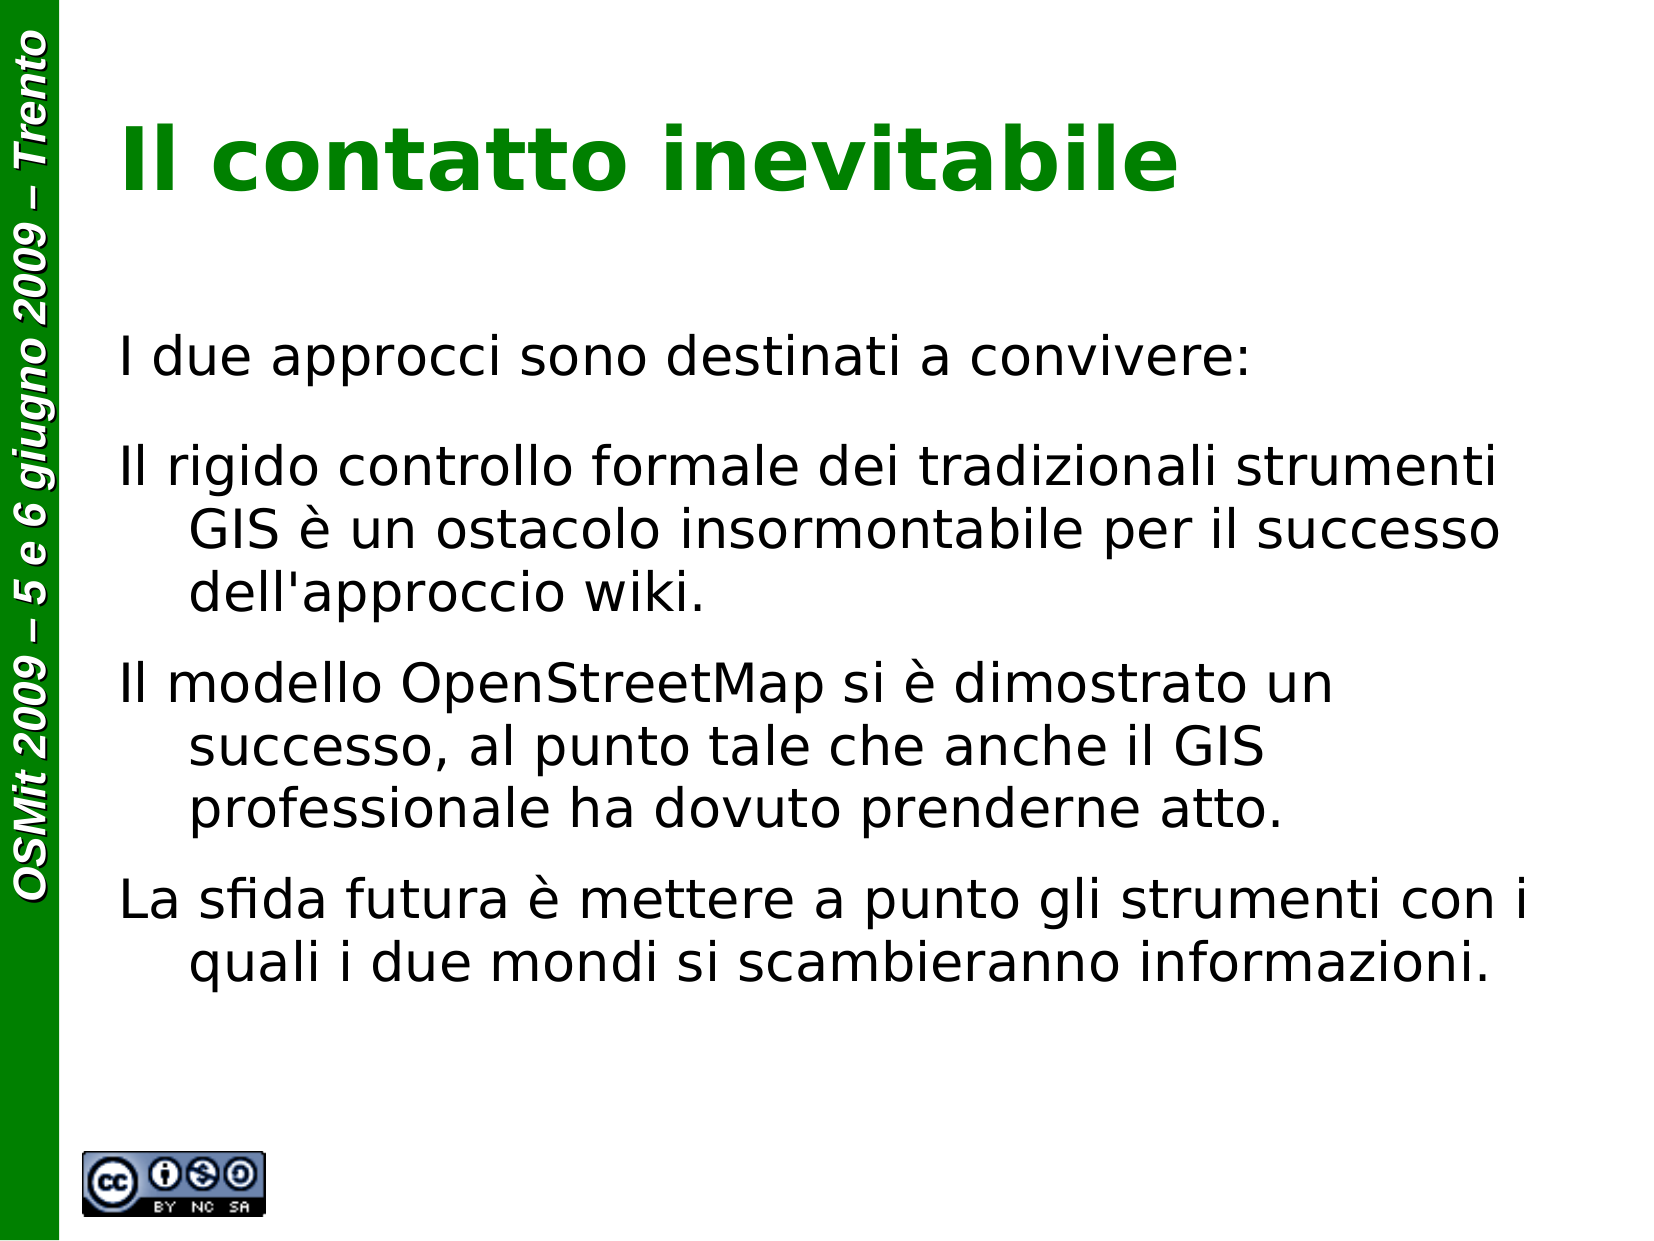

# Il contatto inevitabile
I due approcci sono destinati a convivere:
Il rigido controllo formale dei tradizionali strumenti GIS è un ostacolo insormontabile per il successo dell'approccio wiki.
Il modello OpenStreetMap si è dimostrato un successo, al punto tale che anche il GIS professionale ha dovuto prenderne atto.
La sfida futura è mettere a punto gli strumenti con i quali i due mondi si scambieranno informazioni.